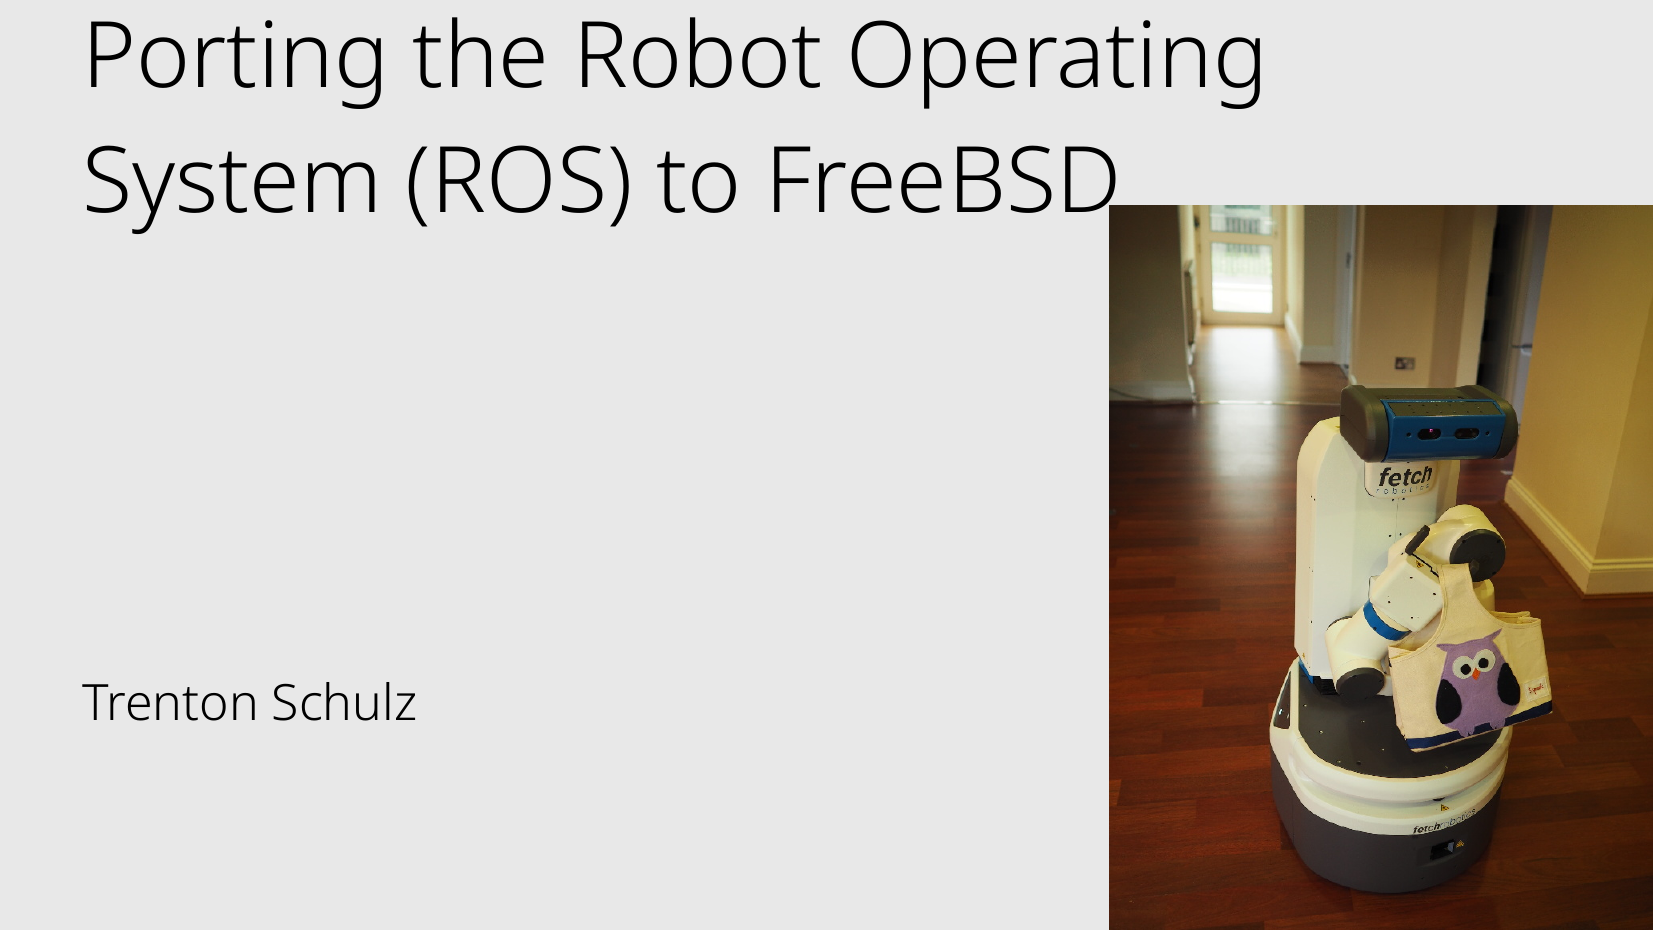

# Porting the Robot Operating System (ROS) to FreeBSD
Trenton Schulz